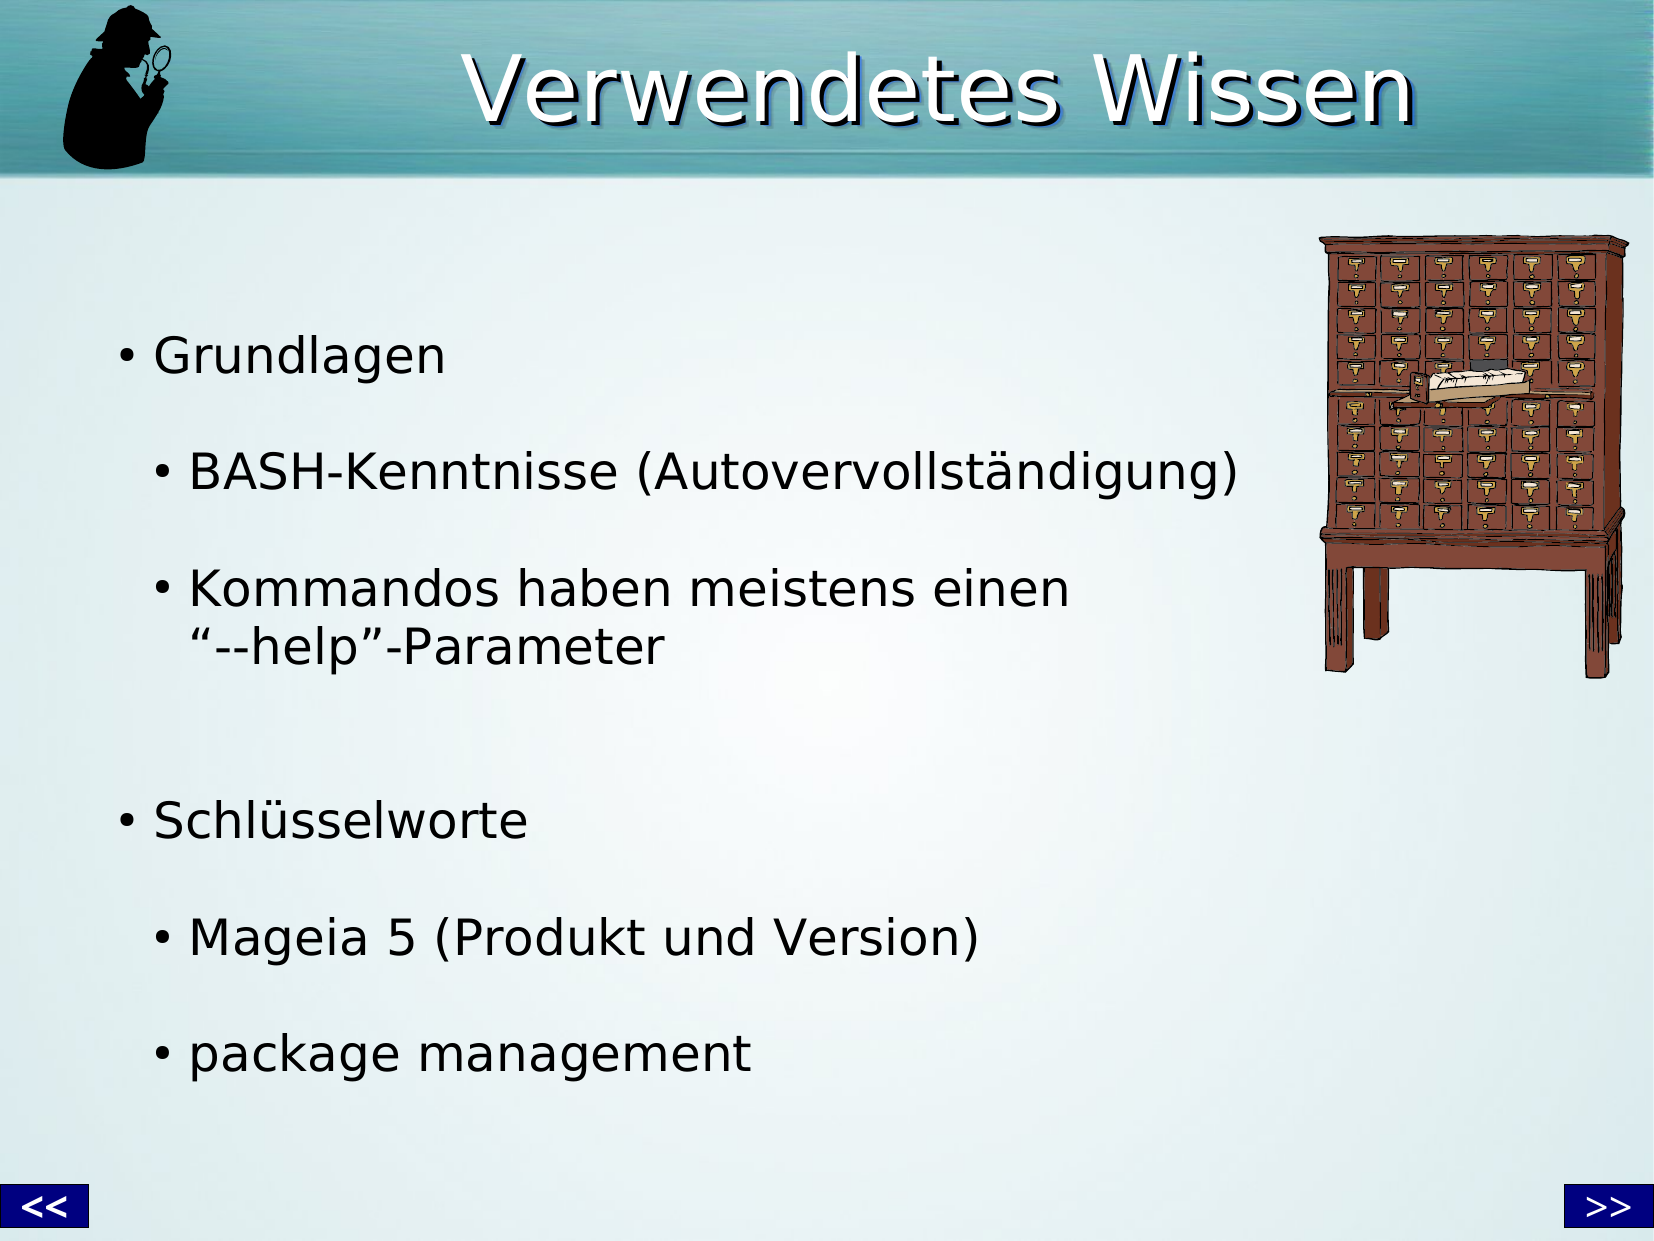

# Verwendetes Wissen
Grundlagen
BASH-Kenntnisse (Autovervollständigung)
Kommandos haben meistens einen
“--help”-Parameter
Schlüsselworte
Mageia 5 (Produkt und Version)
package management